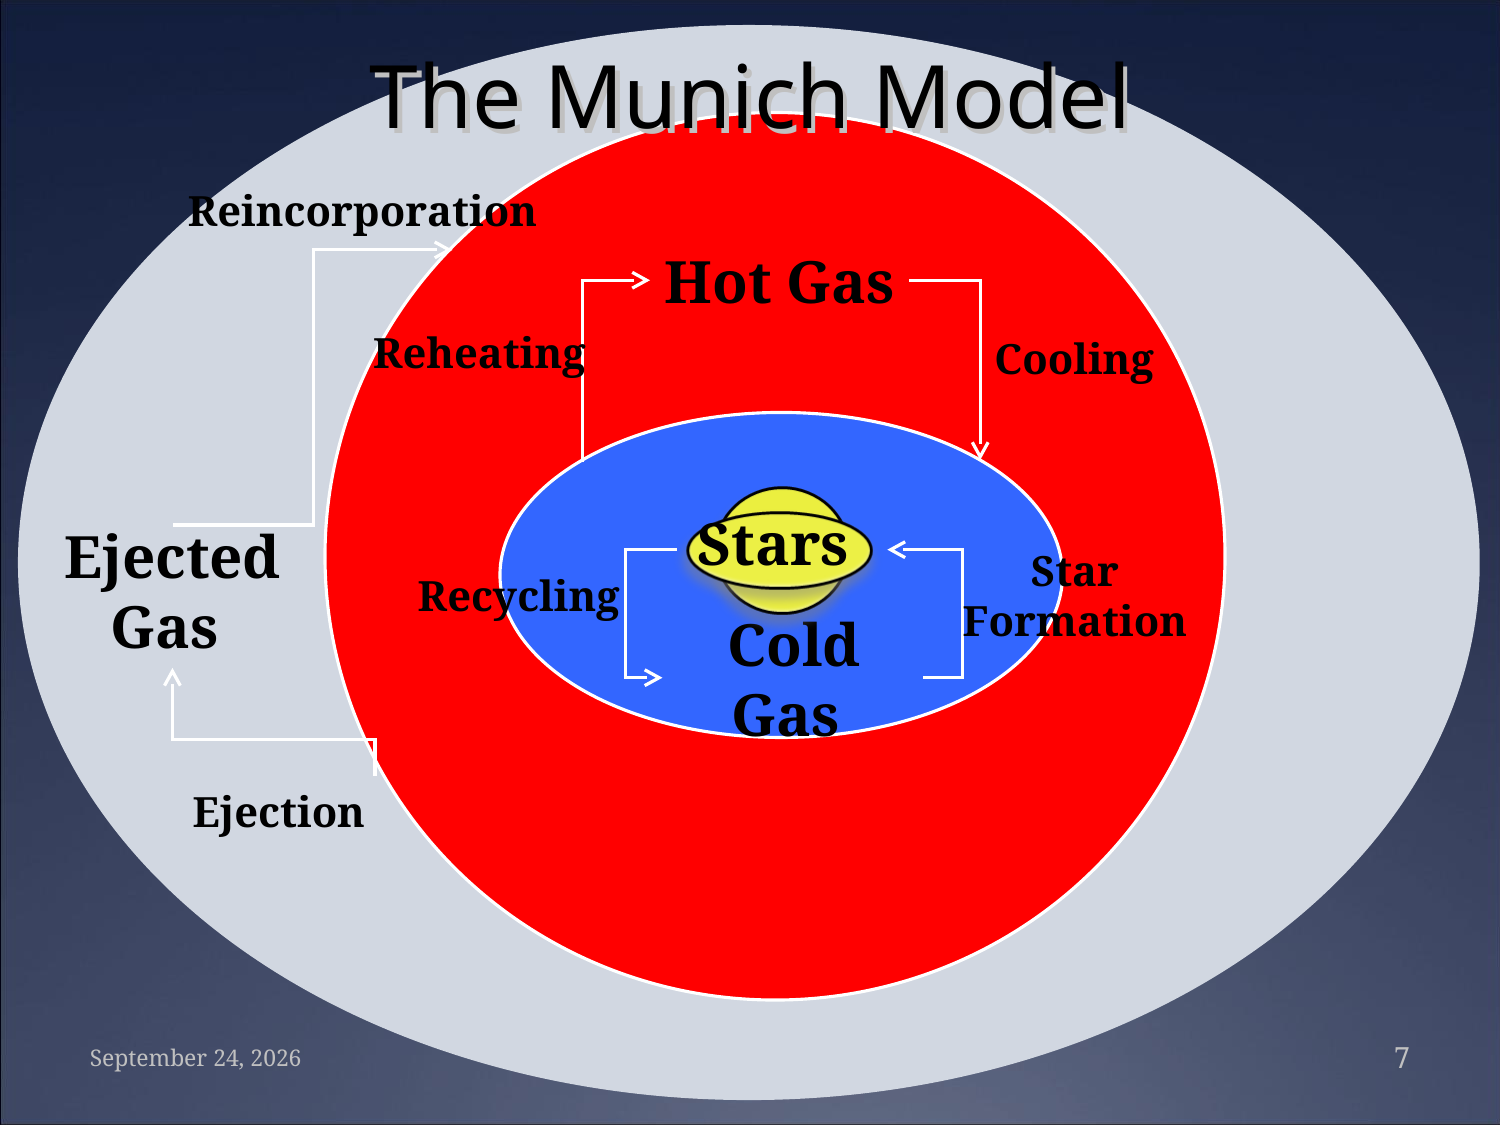

# The Munich Model
Stars
Reincorporation
Hot Gas
Reheating
Cooling
Stars
Ejected Gas
Star Formation
Recycling
Cold Gas
Ejection